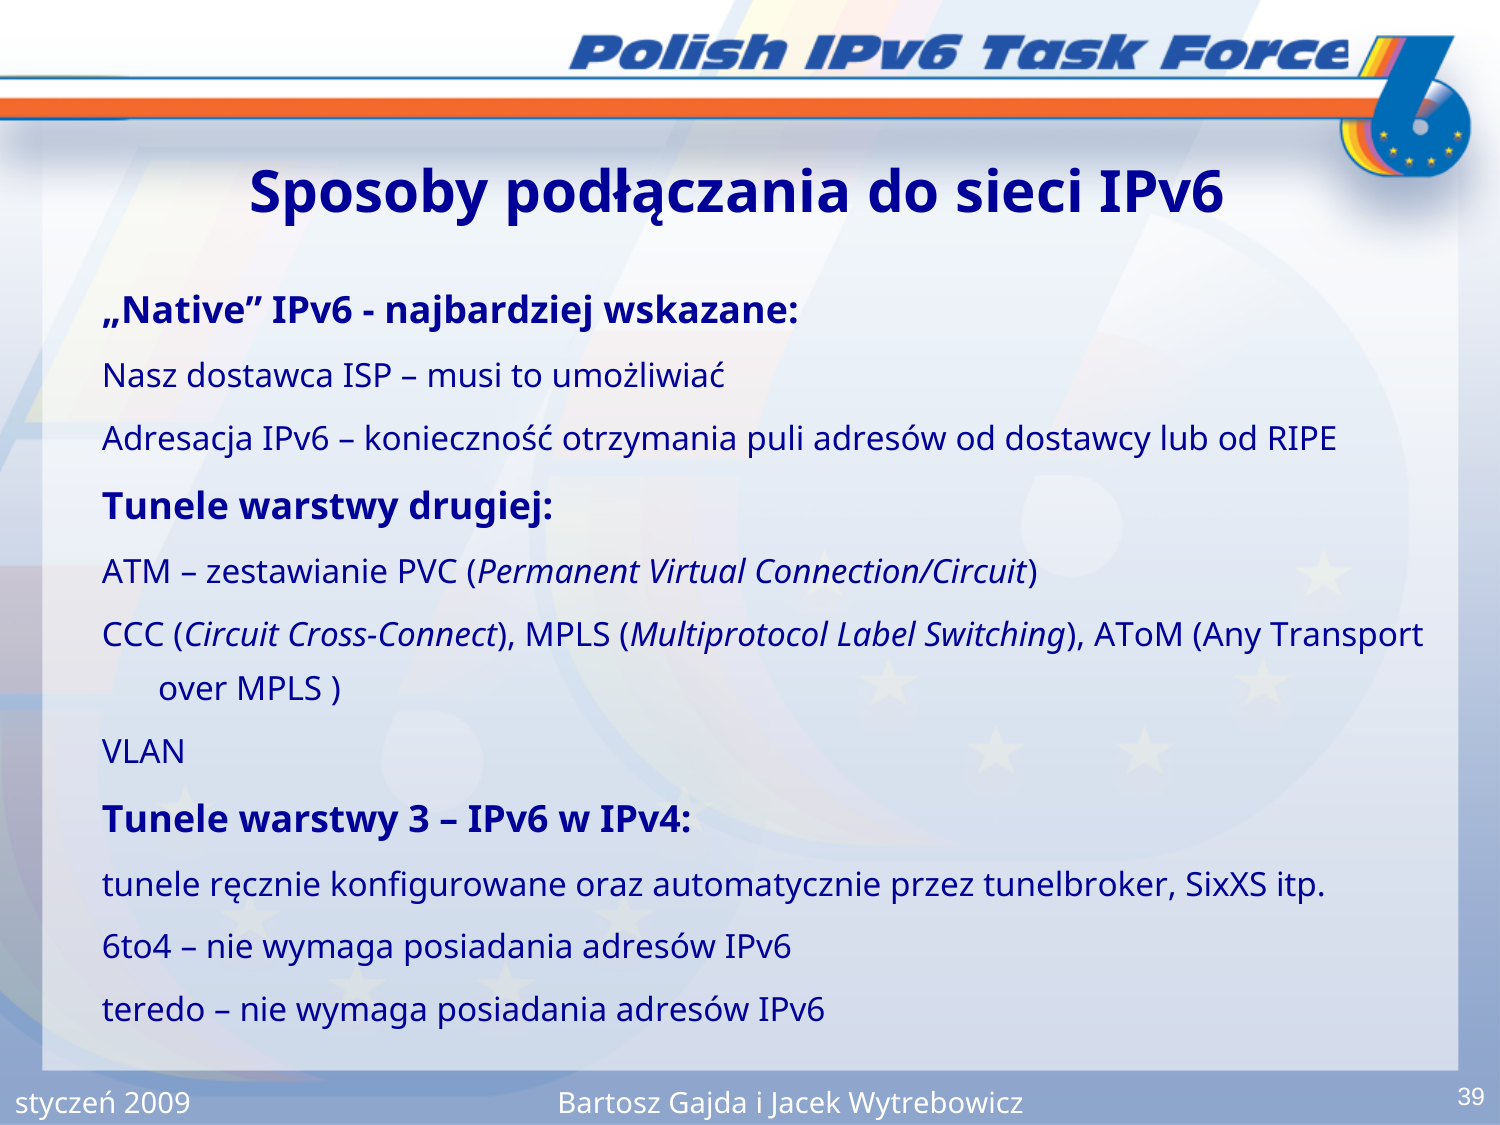

Sposoby podłączania do sieci IPv6
„Native” IPv6 - najbardziej wskazane:
Nasz dostawca ISP – musi to umożliwiać
Adresacja IPv6 – konieczność otrzymania puli adresów od dostawcy lub od RIPE
Tunele warstwy drugiej:
ATM – zestawianie PVC (Permanent Virtual Connection/Circuit)
CCC (Circuit Cross-Connect), MPLS (Multiprotocol Label Switching), AToM (Any Transport over MPLS )
VLAN
Tunele warstwy 3 – IPv6 w IPv4:
tunele ręcznie konfigurowane oraz automatycznie przez tunelbroker, SixXS itp.
6to4 – nie wymaga posiadania adresów IPv6
teredo – nie wymaga posiadania adresów IPv6
styczeń 2009
Bartosz Gajda i Jacek Wytrebowicz
39